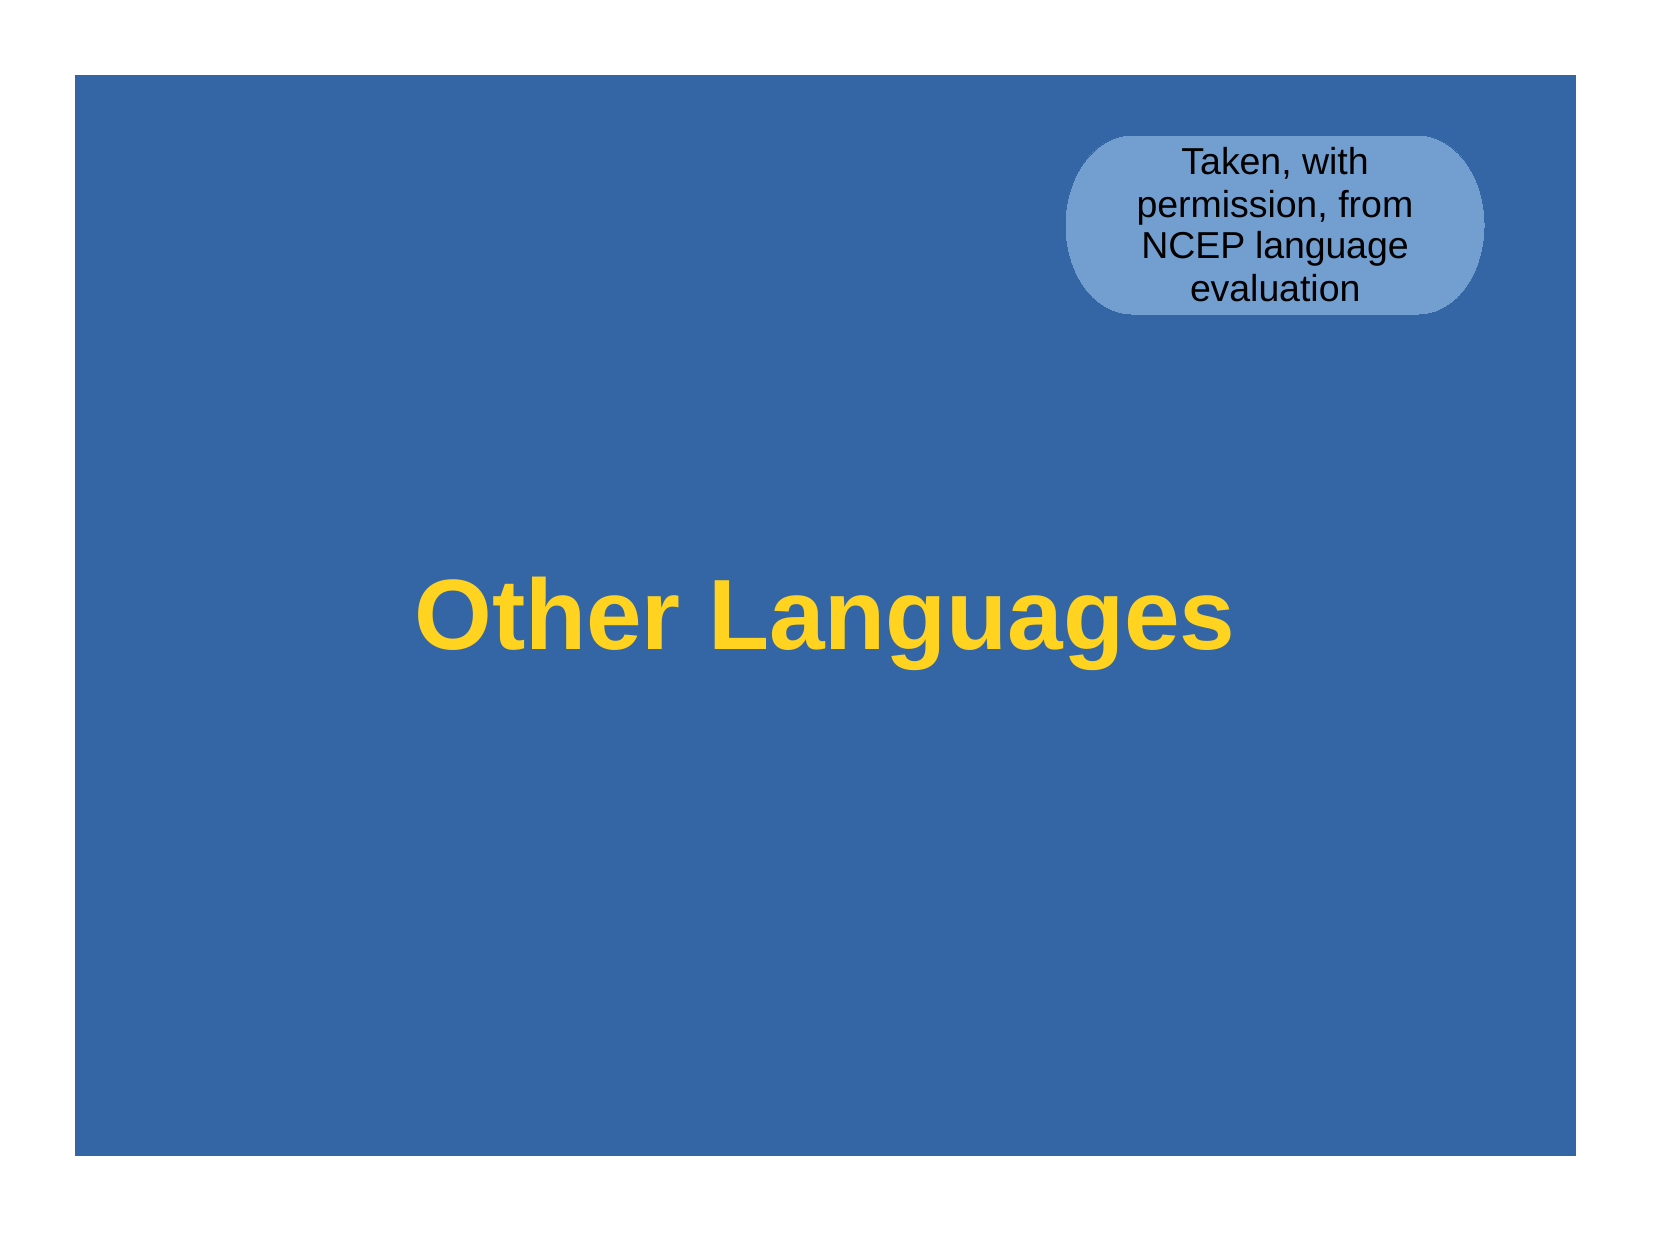

Other Languages
Taken, with permission, from NCEP language evaluation
57